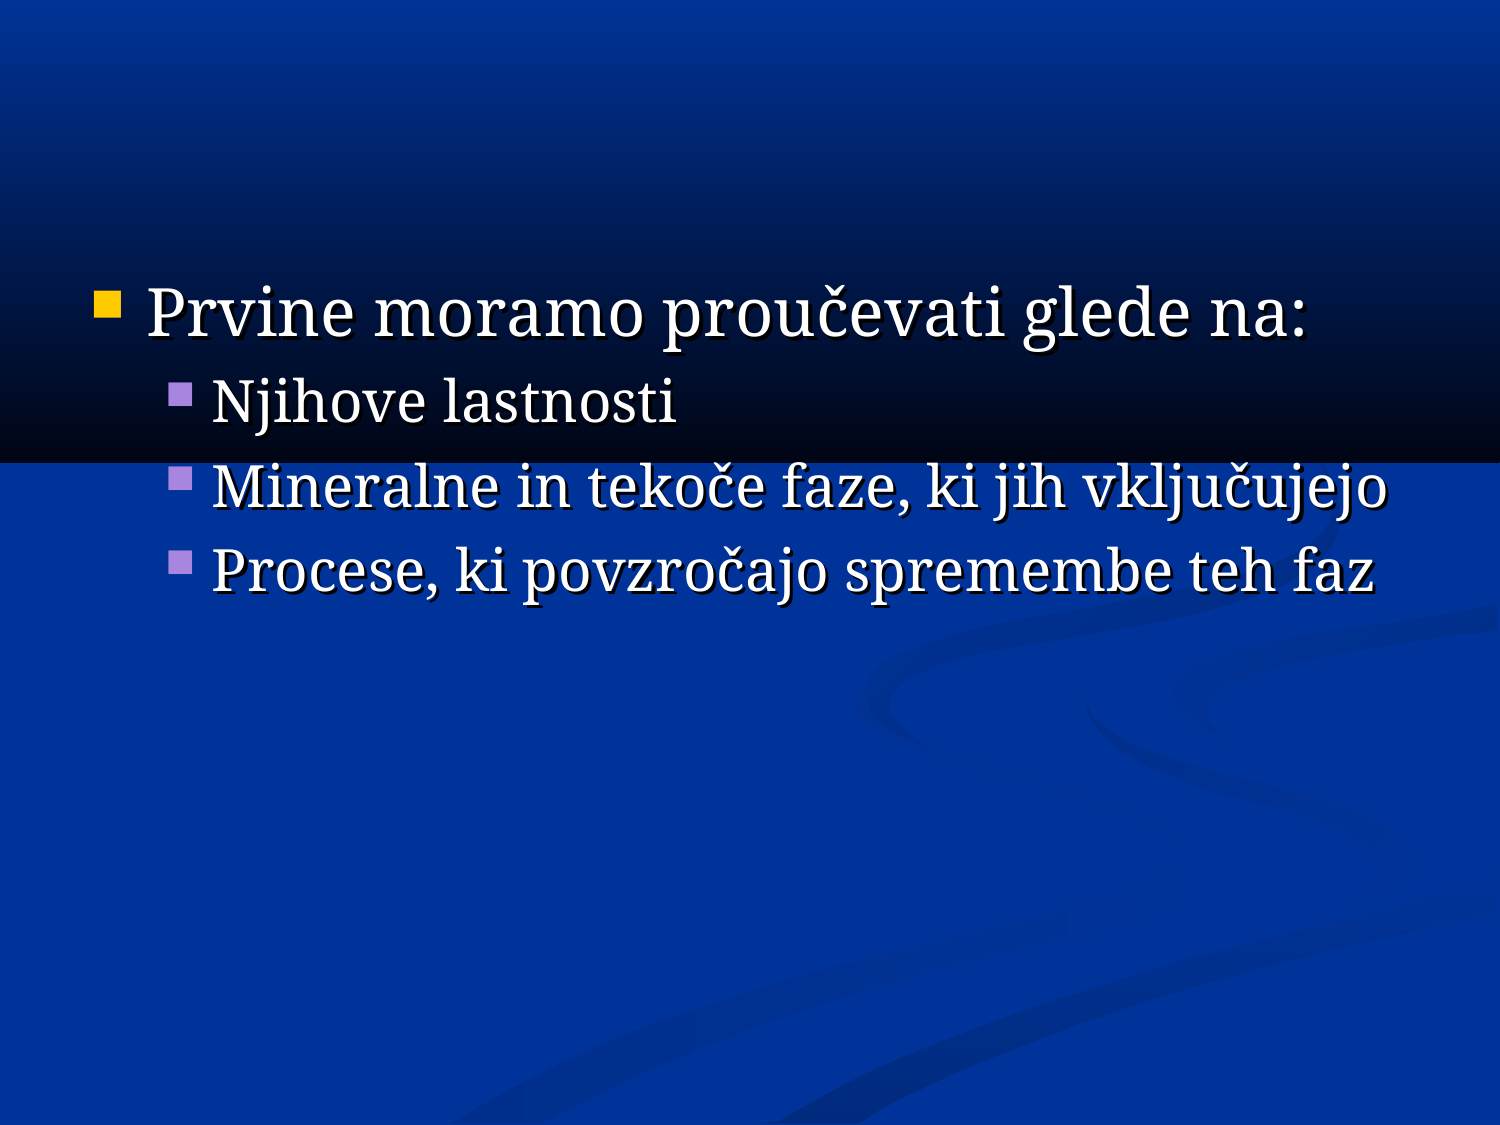

# Prvine moramo proučevati glede na:
Njihove lastnosti
Mineralne in tekoče faze, ki jih vključujejo
Procese, ki povzročajo spremembe teh faz